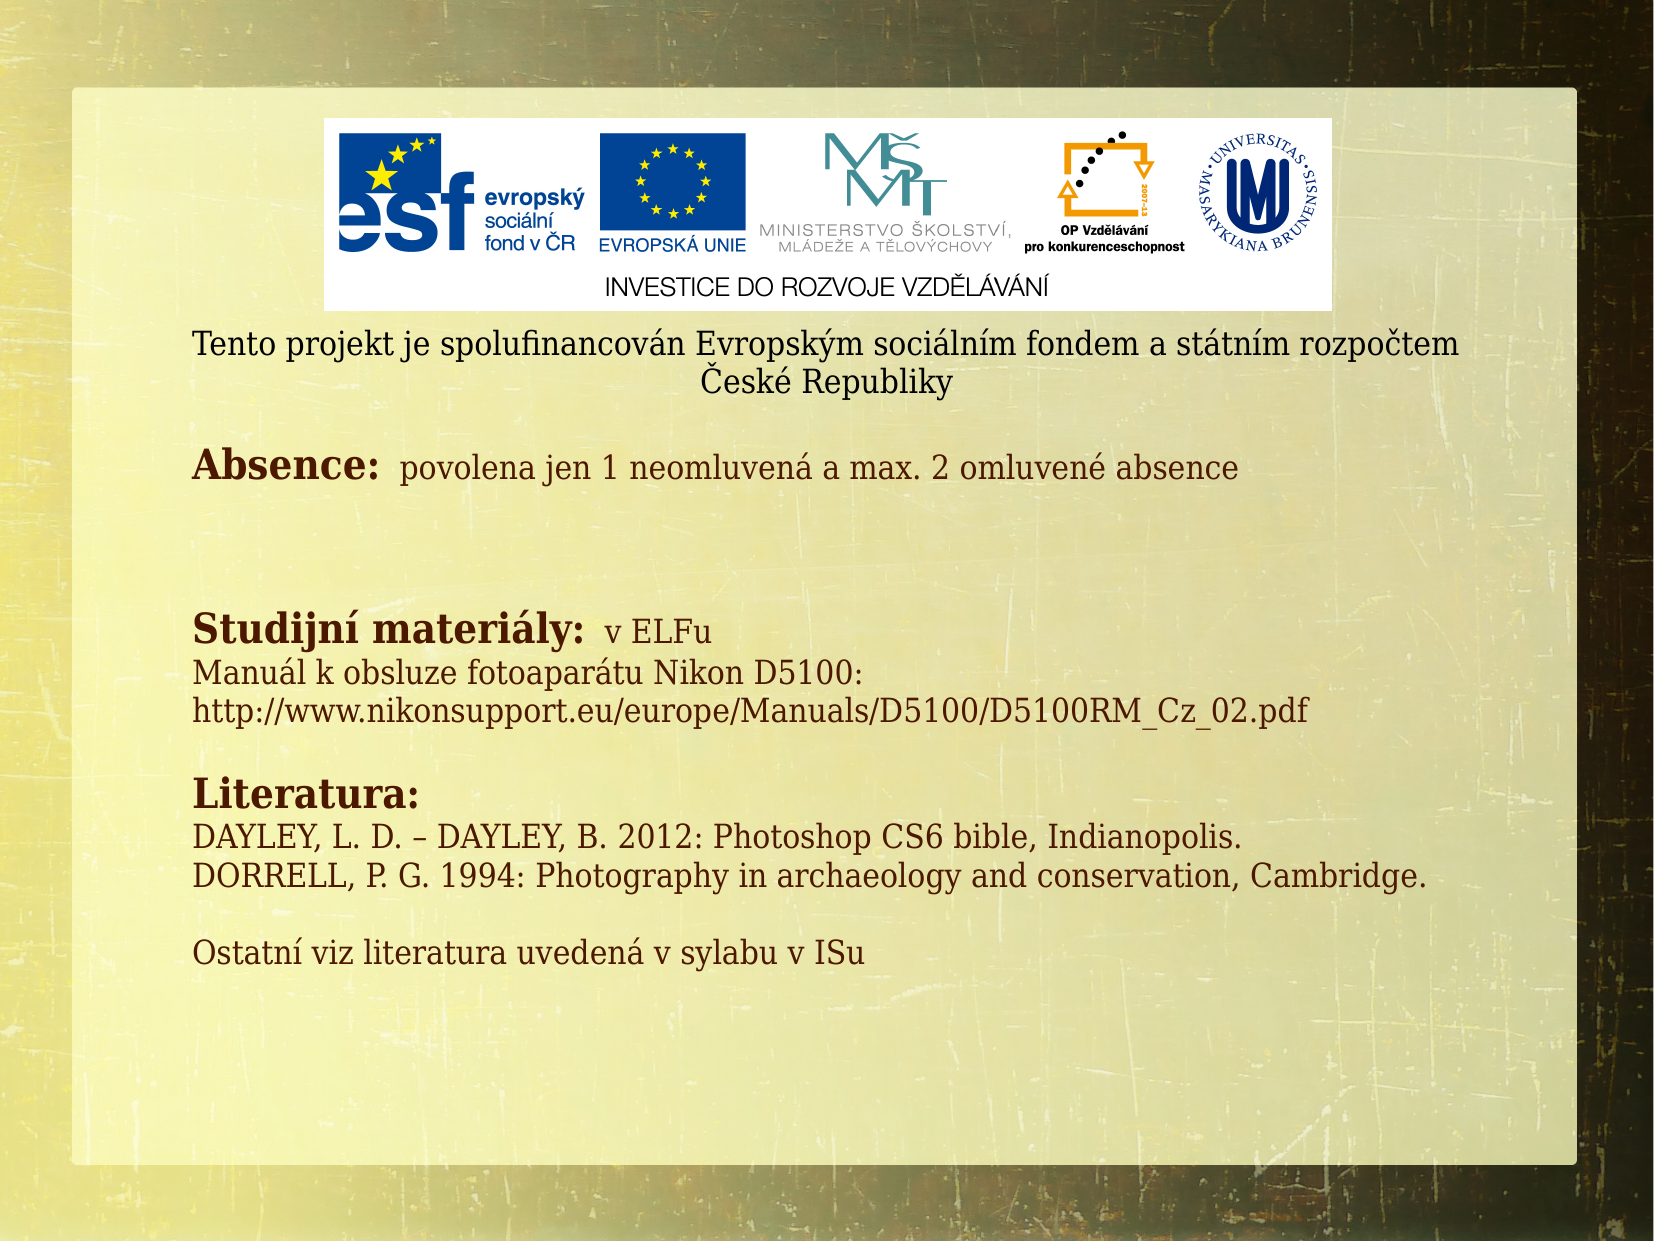

Tento projekt je spolufinancován Evropským sociálním fondem a státním rozpočtem
České Republiky
Absence: povolena jen 1 neomluvená a max. 2 omluvené absence
Studijní materiály: v ELFu
Manuál k obsluze fotoaparátu Nikon D5100:
http://www.nikonsupport.eu/europe/Manuals/D5100/D5100RM_Cz_02.pdf
Literatura:
DAYLEY, L. D. – DAYLEY, B. 2012: Photoshop CS6 bible, Indianopolis.
DORRELL, P. G. 1994: Photography in archaeology and conservation, Cambridge.
Ostatní viz literatura uvedená v sylabu v ISu
#